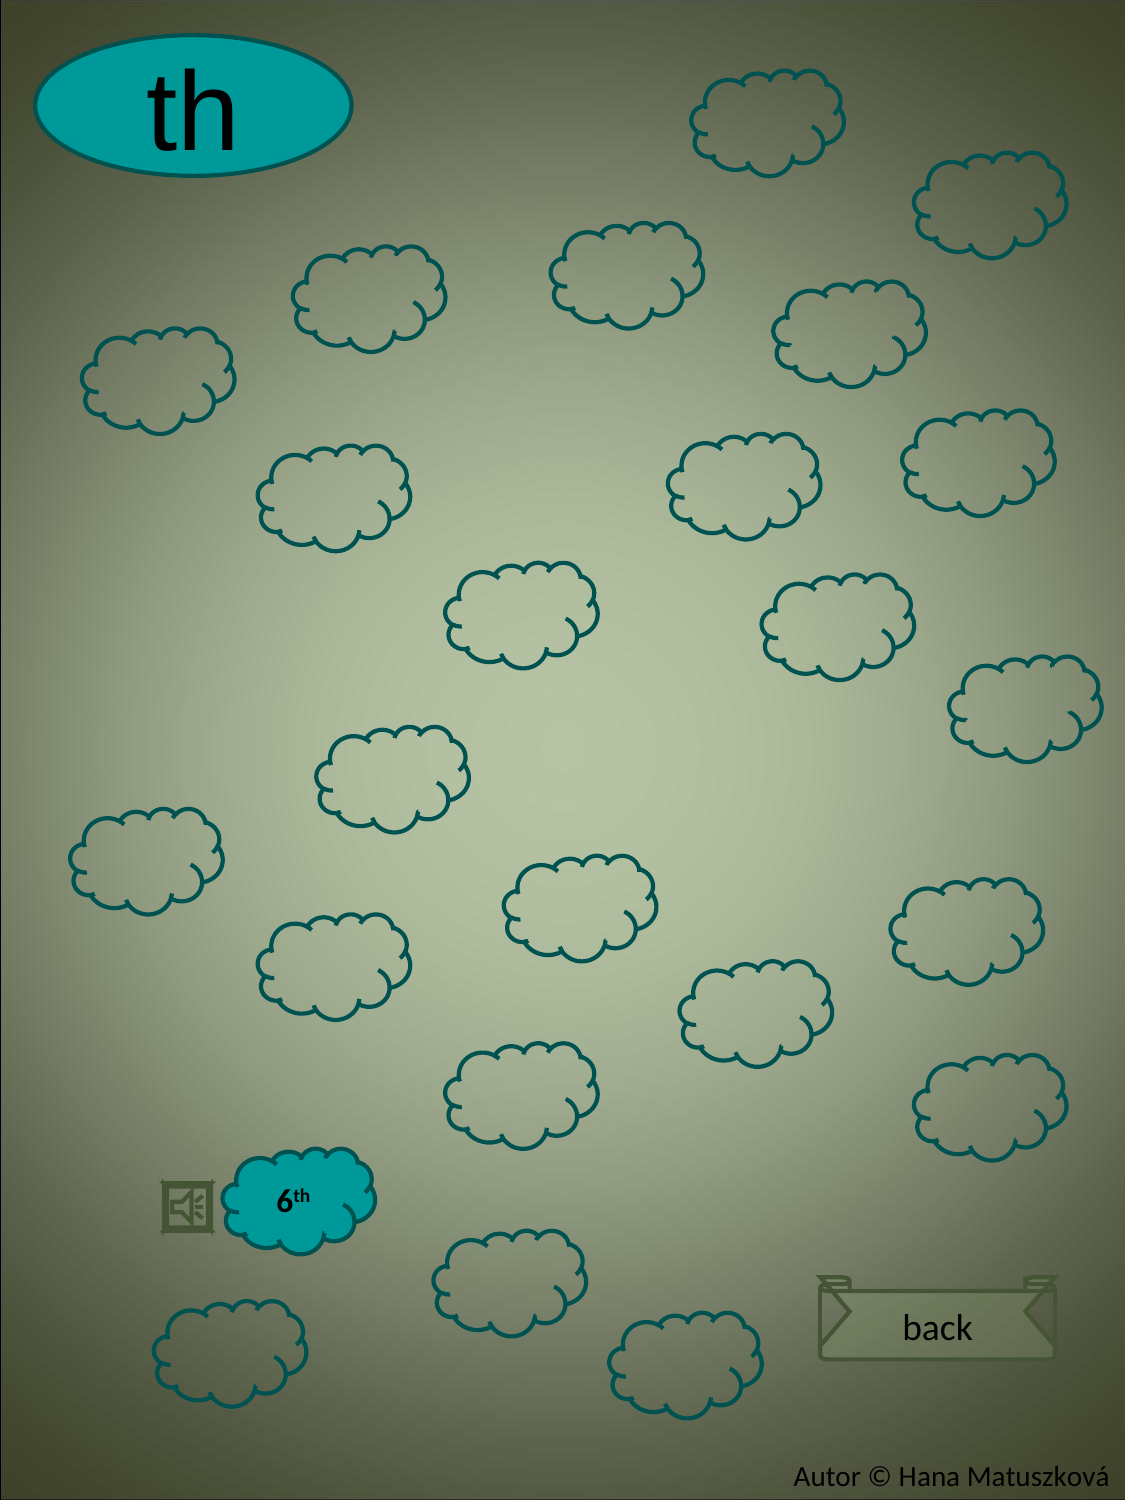

th
6th
back
Autor © Hana Matuszková